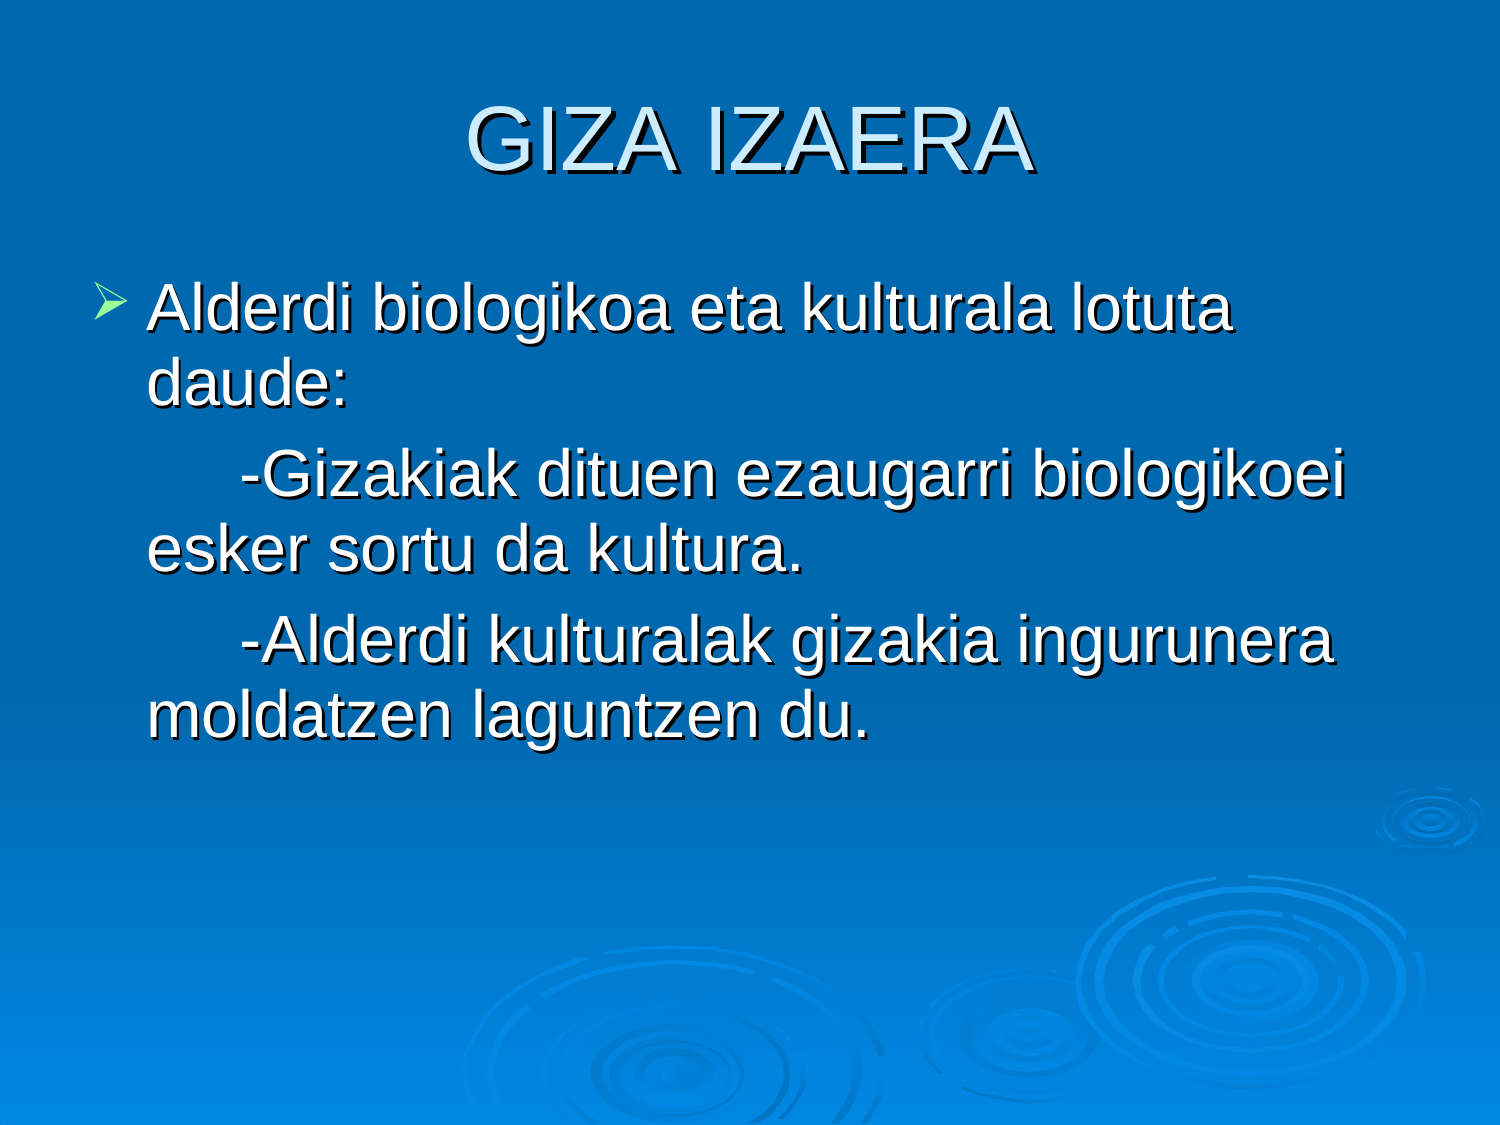

# GIZA IZAERA
Alderdi biologikoa eta kulturala lotuta daude:
		-Gizakiak dituen ezaugarri biologikoei esker sortu da kultura.
		-Alderdi kulturalak gizakia ingurunera moldatzen laguntzen du.